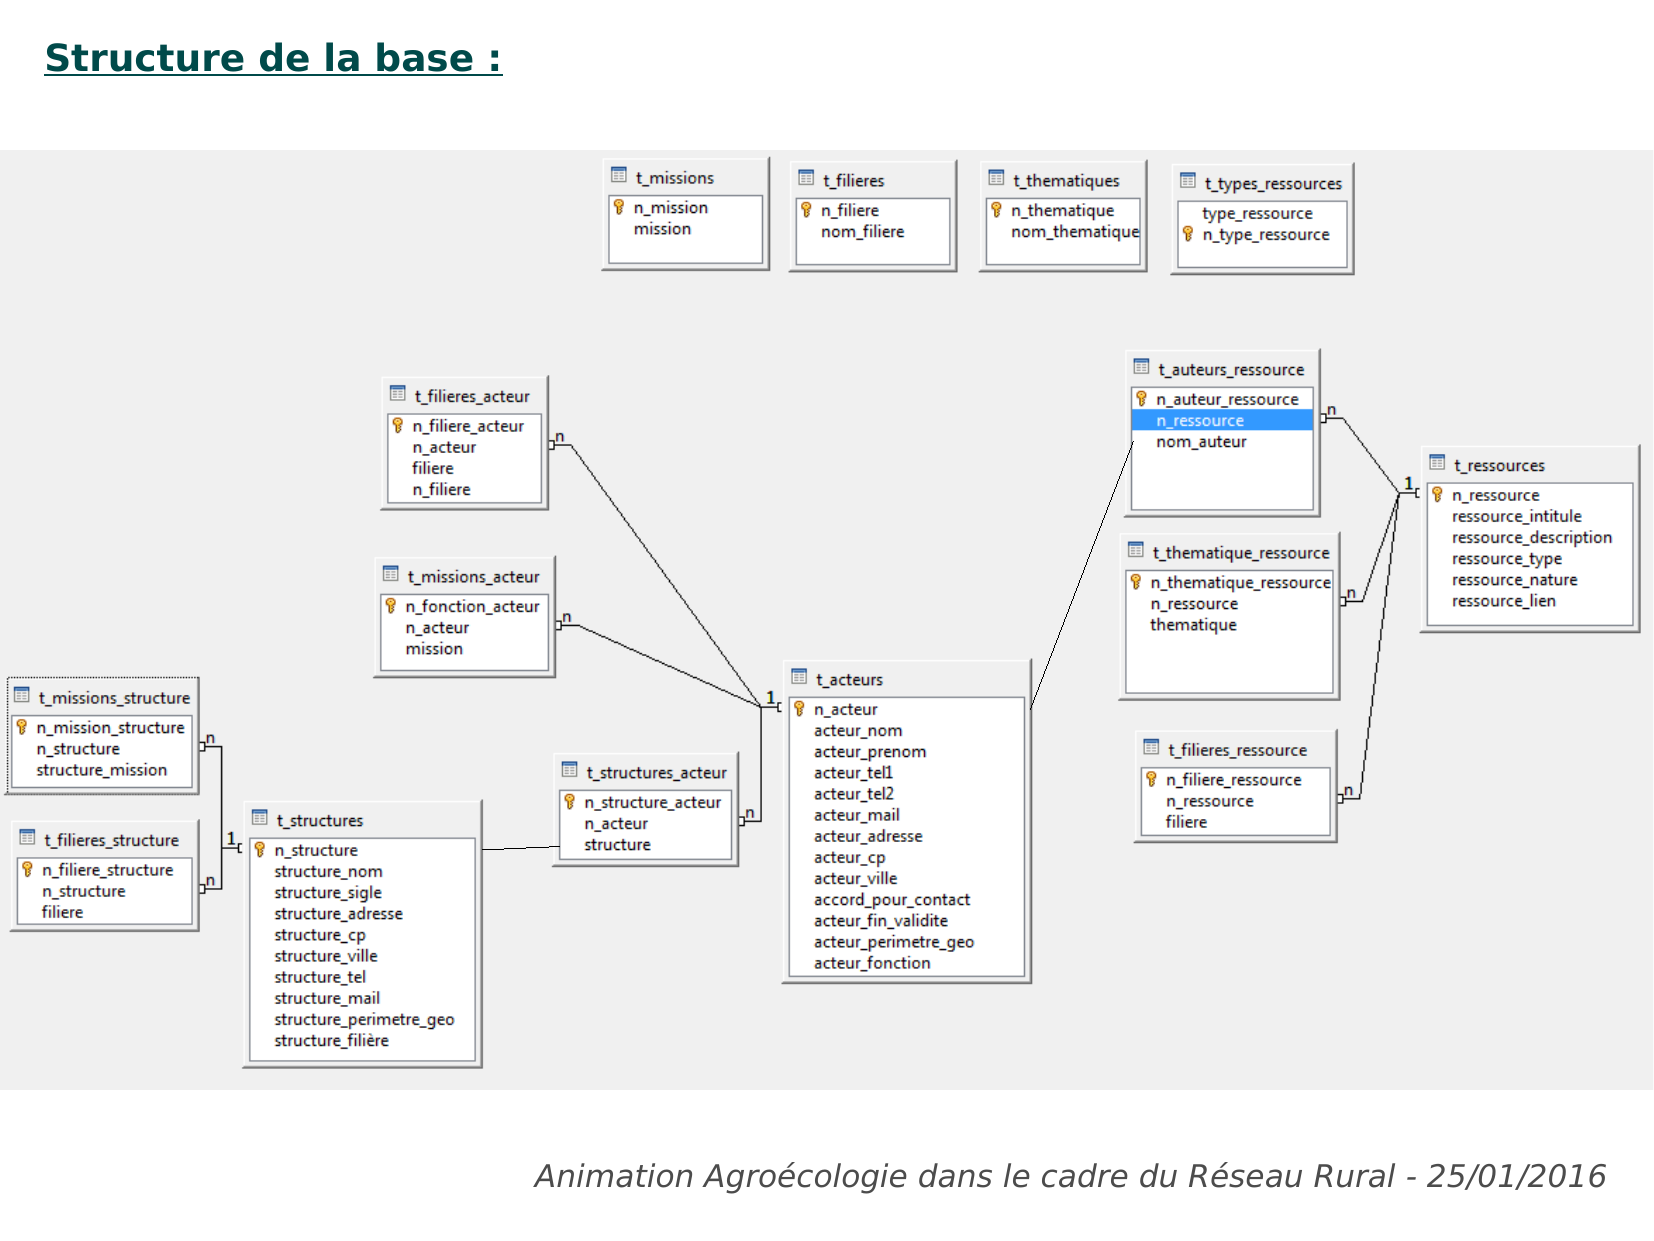

Structure de la base :
Animation Agroécologie dans le cadre du Réseau Rural - 25/01/2016